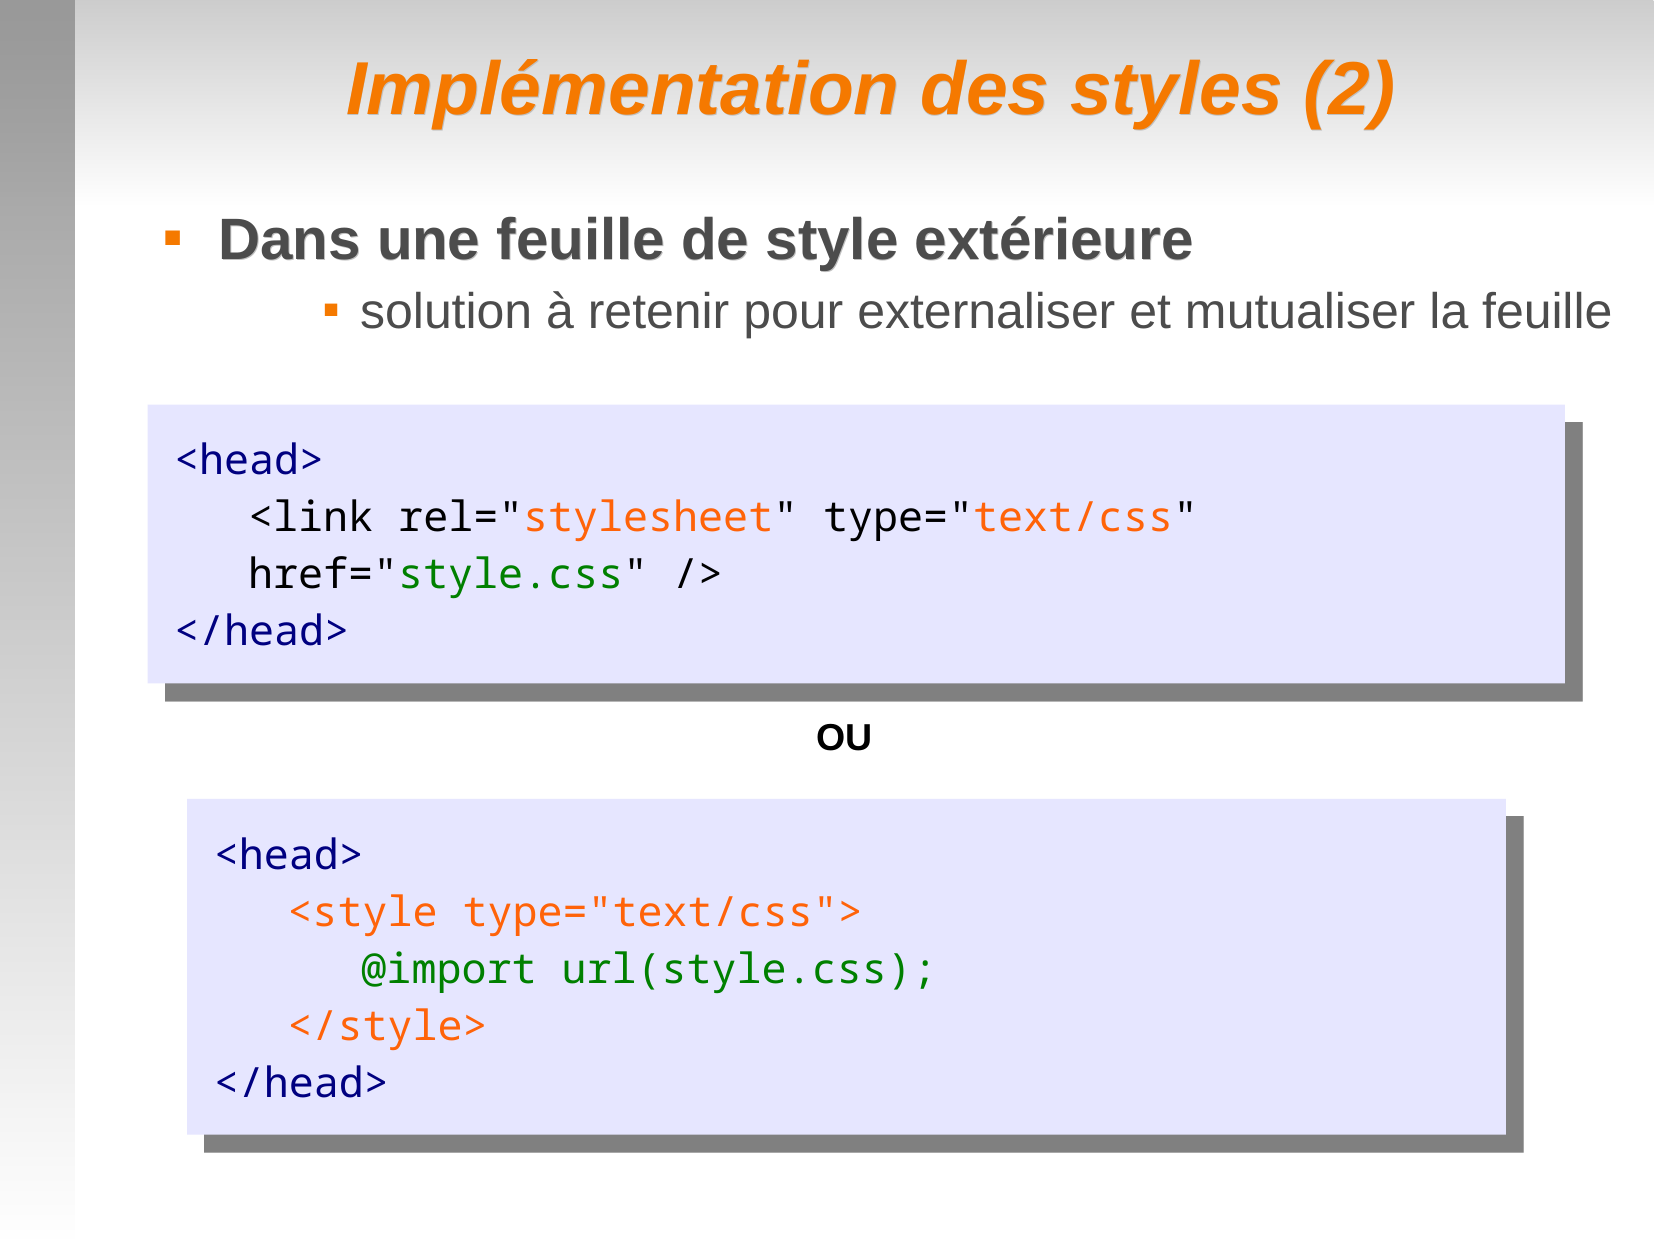

# Implémentation des styles (2)
Dans une feuille de style extérieure
solution à retenir pour externaliser et mutualiser la feuille
<head>
	<link rel="stylesheet" type="text/css"
	href="style.css" />
</head>
OU
<head>
	<style type="text/css">
		@import url(style.css);
	</style>
</head>